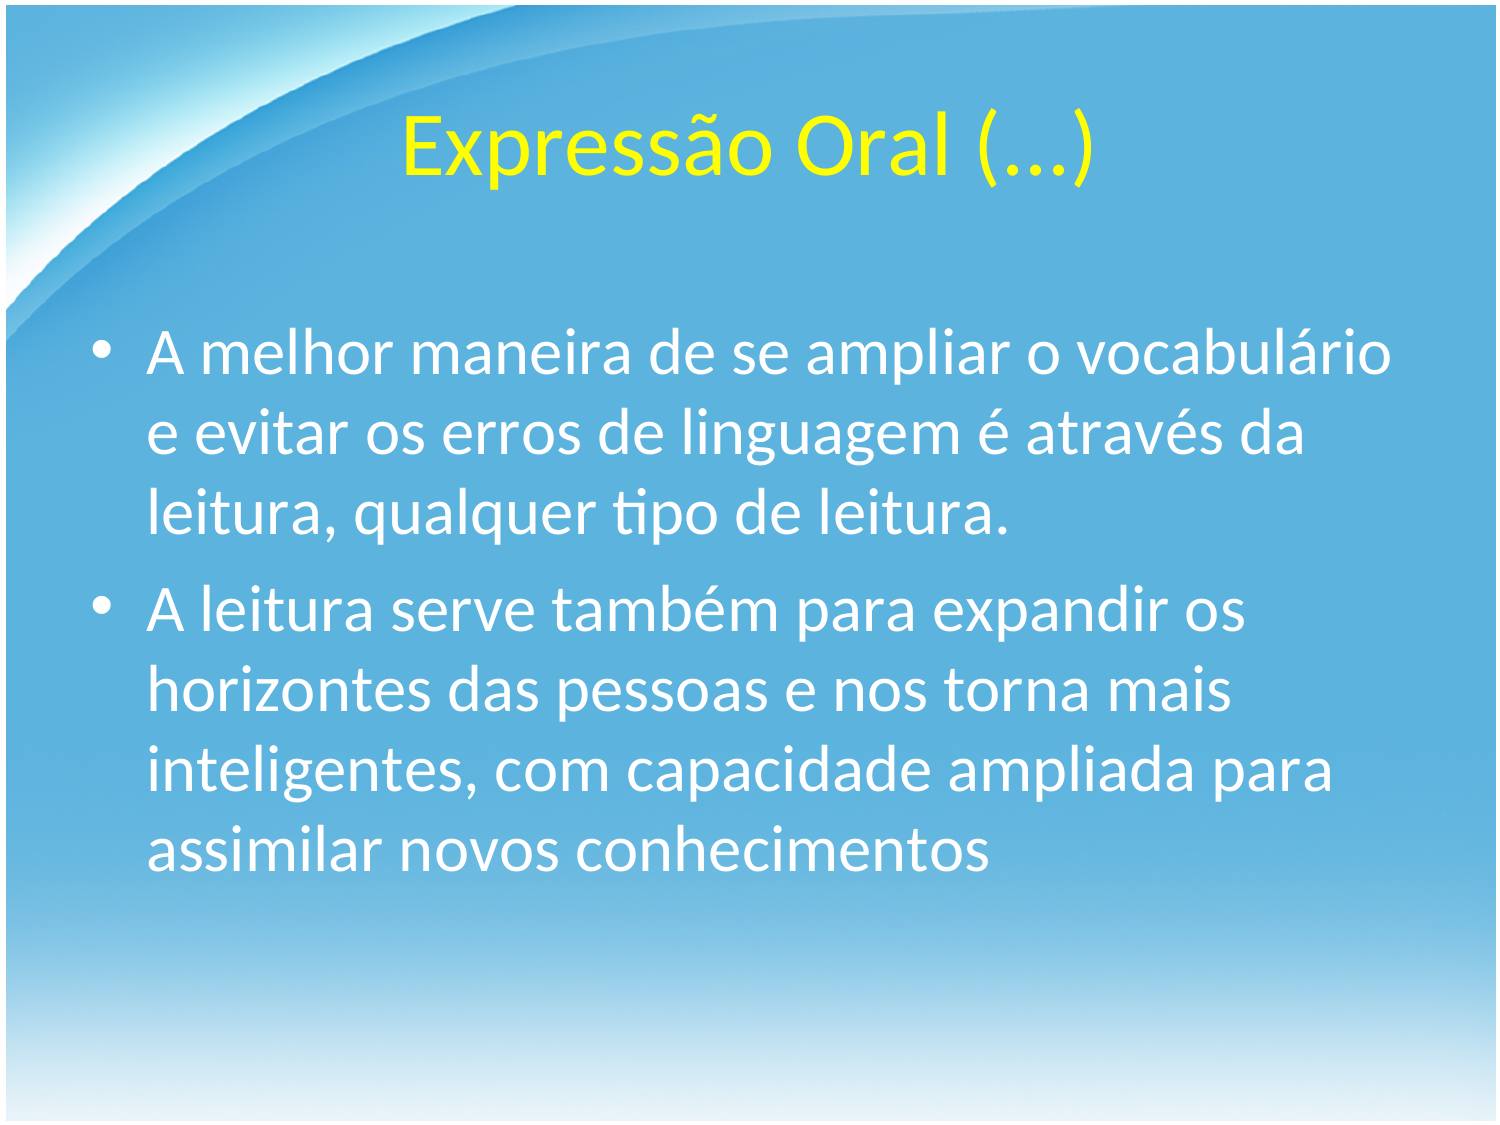

# Expressão Oral (...)
A melhor maneira de se ampliar o vocabulário e evitar os erros de linguagem é através da leitura, qualquer tipo de leitura.
A leitura serve também para expandir os horizontes das pessoas e nos torna mais inteligentes, com capacidade ampliada para assimilar novos conhecimentos